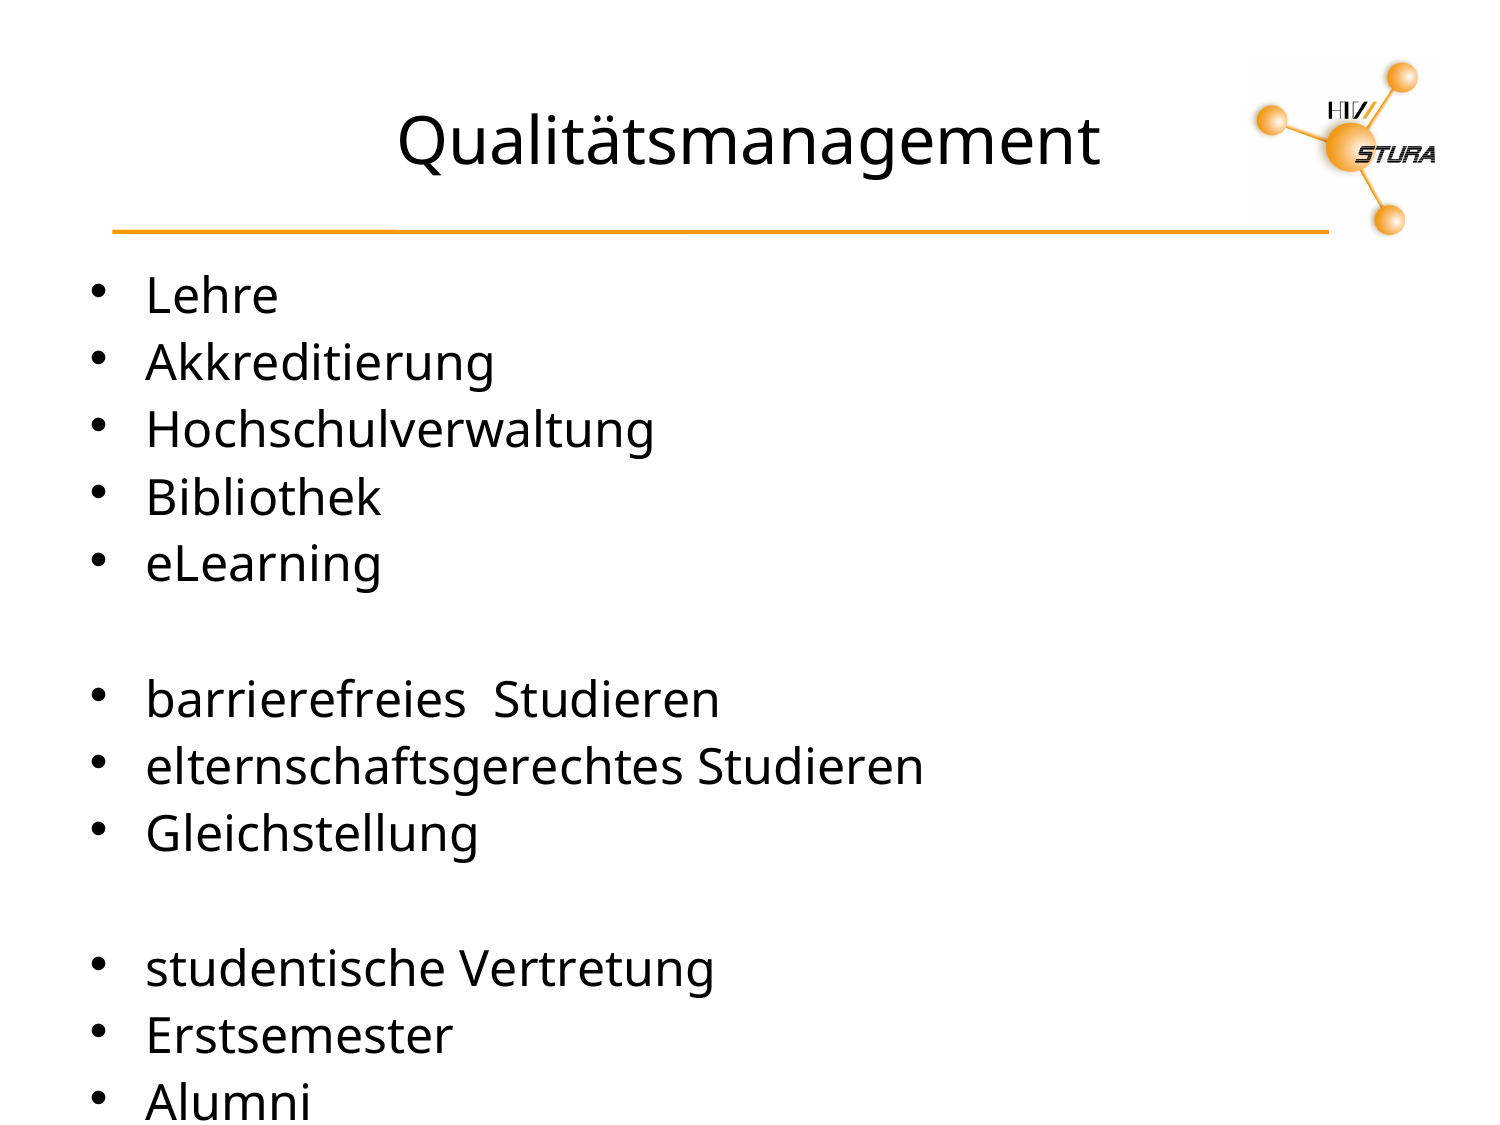

# Qualitätsmanagement
Lehre
Akkreditierung
Hochschulverwaltung
Bibliothek
eLearning
barrierefreies Studieren
elternschaftsgerechtes Studieren
Gleichstellung
studentische Vertretung
Erstsemester
Alumni